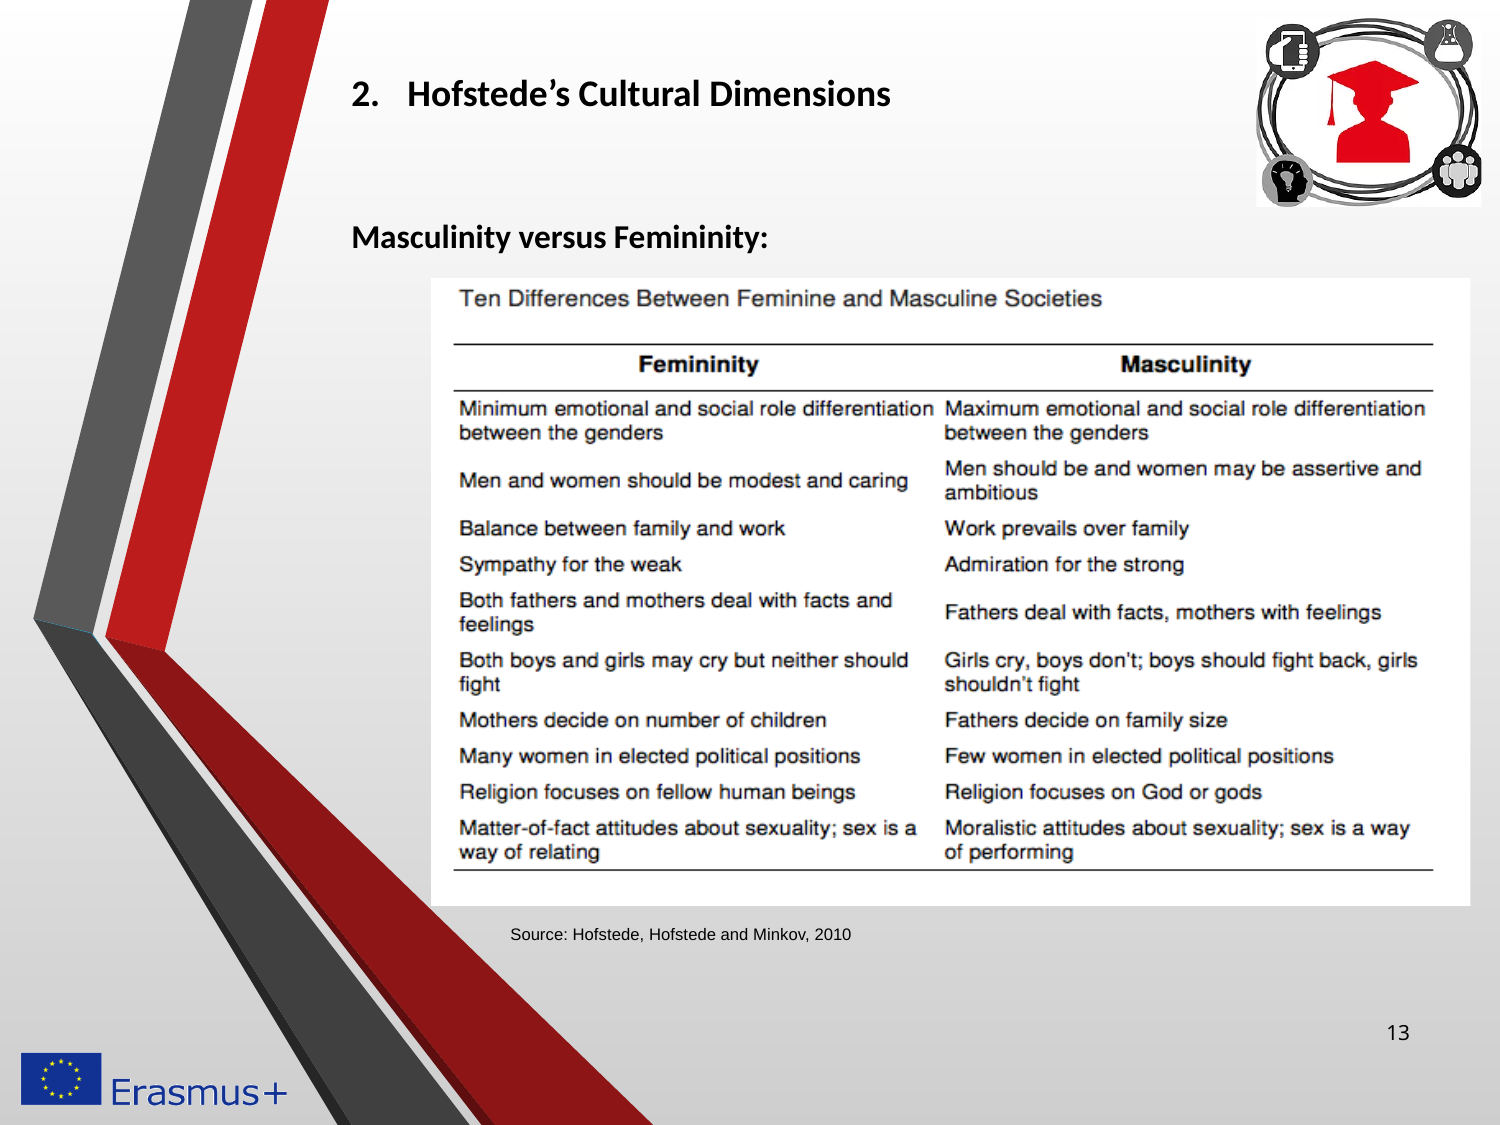

Hofstede’s Cultural Dimensions
Masculinity versus Femininity:
Source: Hofstede, Hofstede and Minkov, 2010